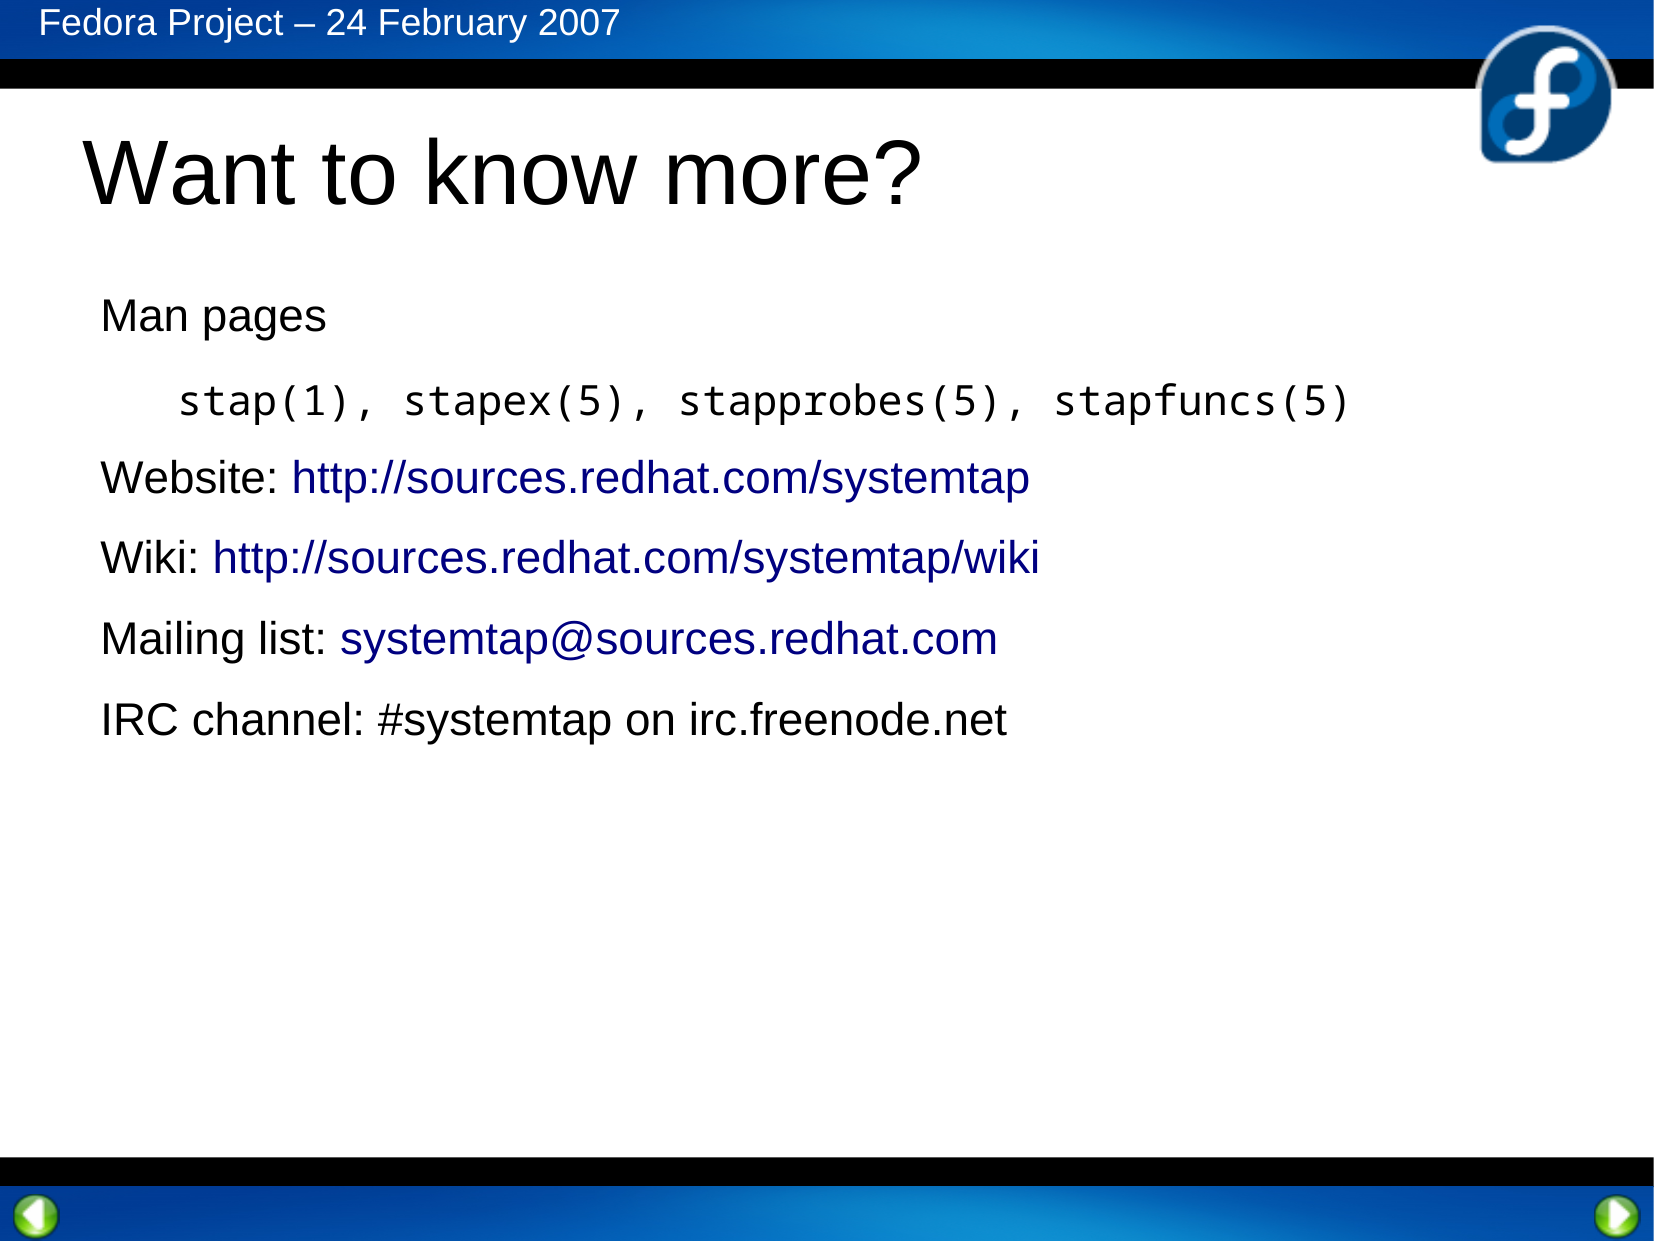

# Want to know more?
Man pages
stap(1), stapex(5), stapprobes(5), stapfuncs(5)
Website: http://sources.redhat.com/systemtap
Wiki: http://sources.redhat.com/systemtap/wiki
Mailing list: systemtap@sources.redhat.com
IRC channel: #systemtap on irc.freenode.net